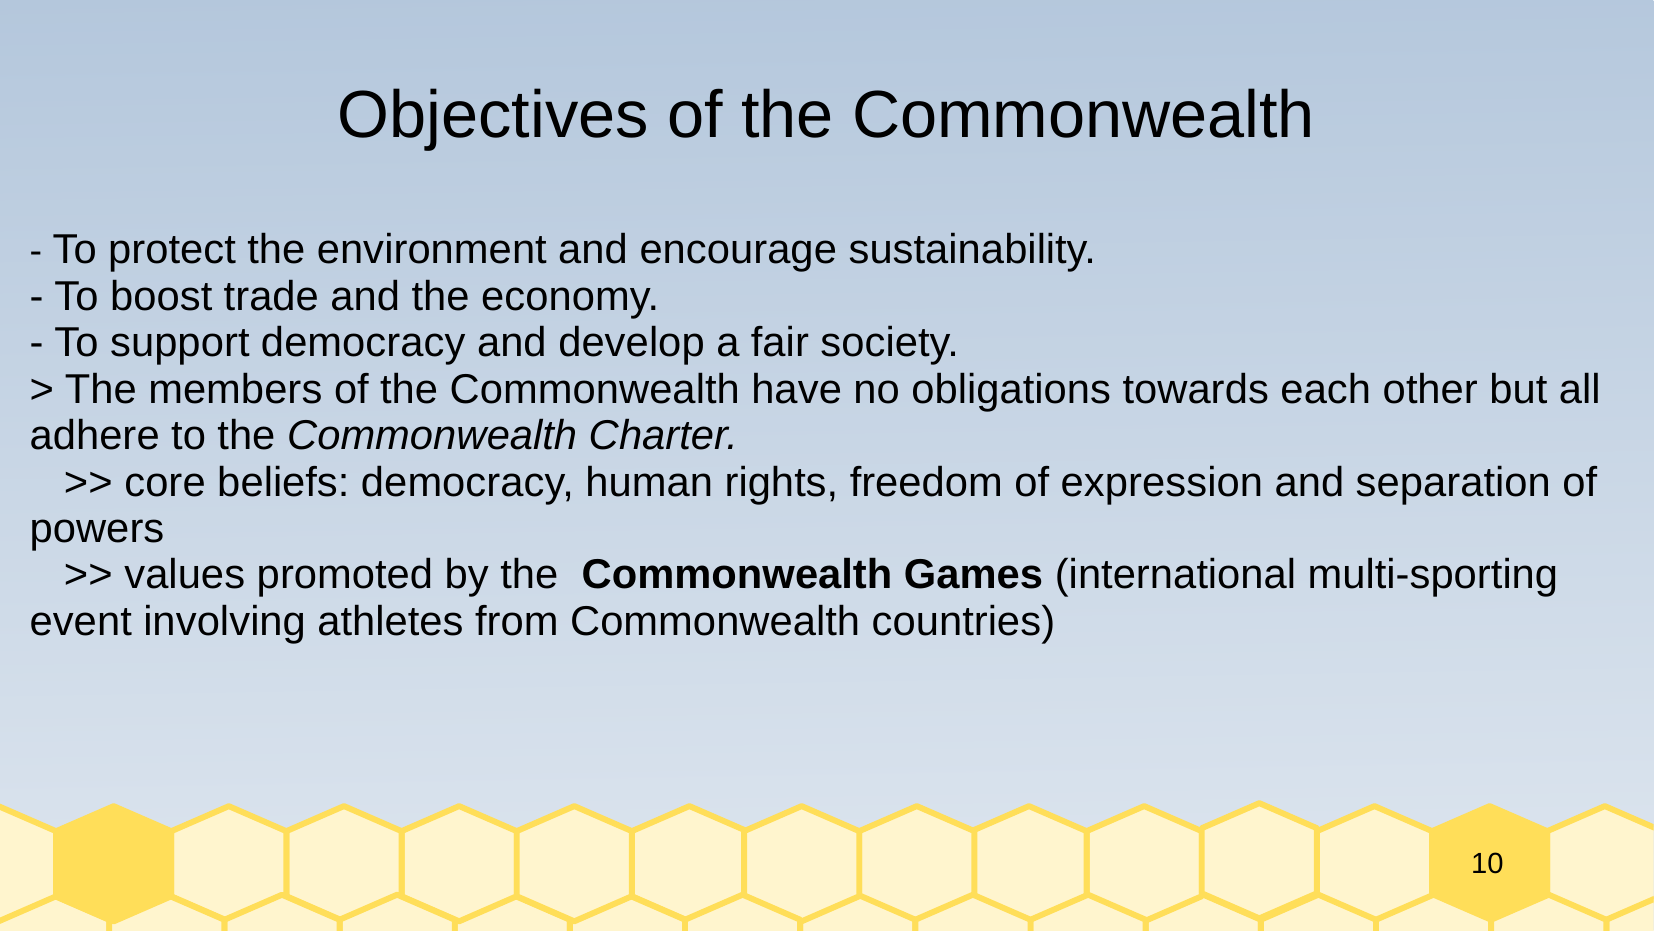

# Objectives of the Commonwealth
- To protect the environment and encourage sustainability.
- To boost trade and the economy.
- To support democracy and develop a fair society.
> The members of the Commonwealth have no obligations towards each other but all adhere to the Commonwealth Charter.
 >> core beliefs: democracy, human rights, freedom of expression and separation of powers
 >> values promoted by the Commonwealth Games (international multi-sporting event involving athletes from Commonwealth countries)